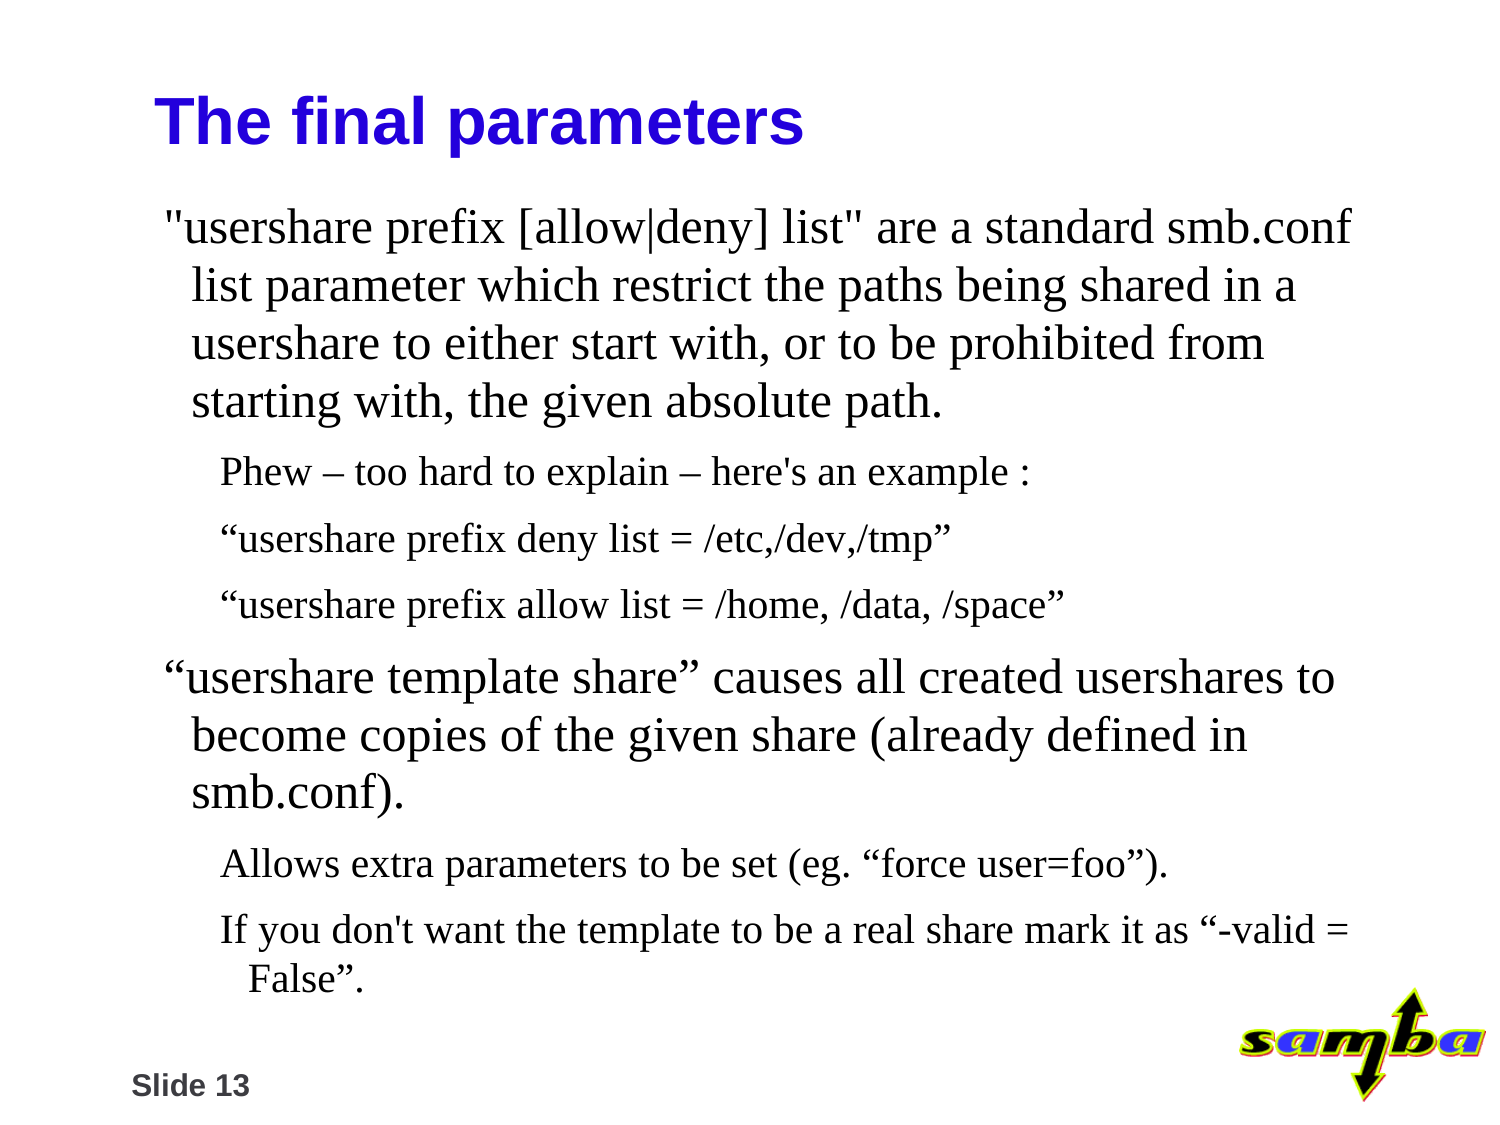

# The final parameters
"usershare prefix [allow|deny] list" are a standard smb.conf list parameter which restrict the paths being shared in a usershare to either start with, or to be prohibited from starting with, the given absolute path.
Phew – too hard to explain – here's an example :
“usershare prefix deny list = /etc,/dev,/tmp”
“usershare prefix allow list = /home, /data, /space”
“usershare template share” causes all created usershares to become copies of the given share (already defined in smb.conf).
Allows extra parameters to be set (eg. “force user=foo”).
If you don't want the template to be a real share mark it as “-valid = False”.